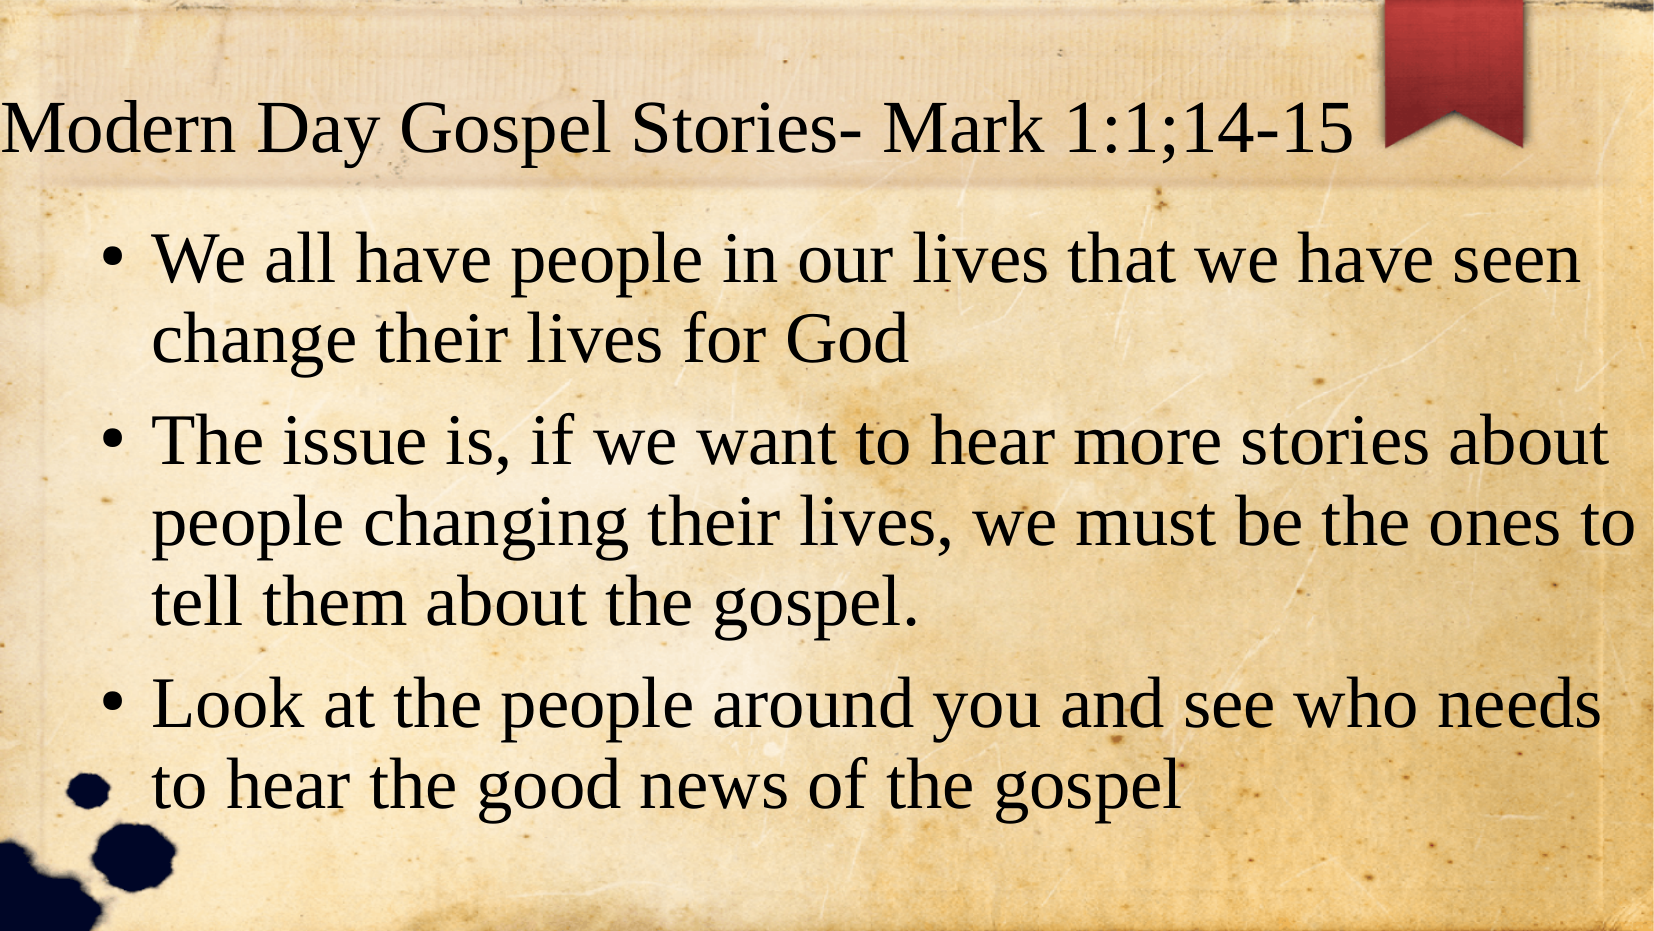

# Modern Day Gospel Stories- Mark 1:1;14-15
We all have people in our lives that we have seen change their lives for God
The issue is, if we want to hear more stories about people changing their lives, we must be the ones to tell them about the gospel.
Look at the people around you and see who needs to hear the good news of the gospel